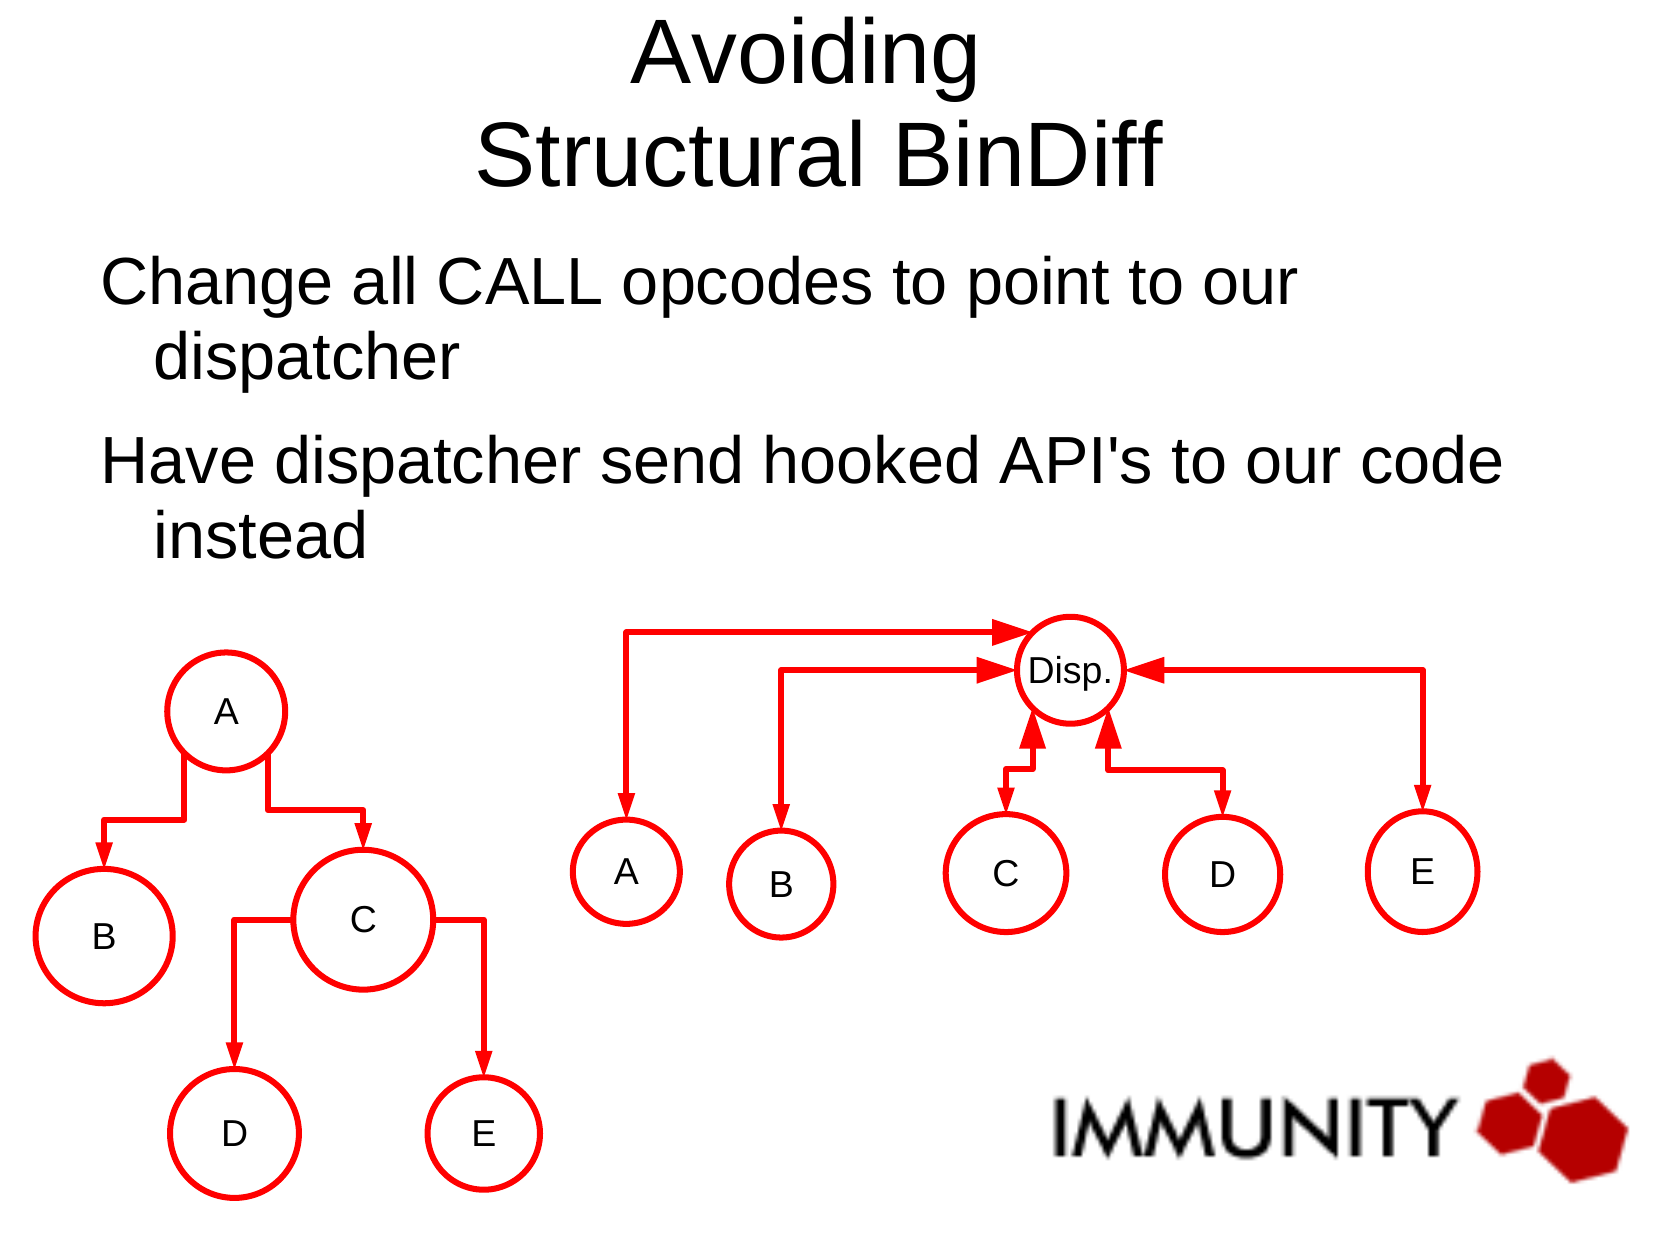

# Avoiding Structural BinDiff
Change all CALL opcodes to point to our dispatcher
Have dispatcher send hooked API's to our code instead
Disp.
A
E
C
D
A
B
C
B
D
E